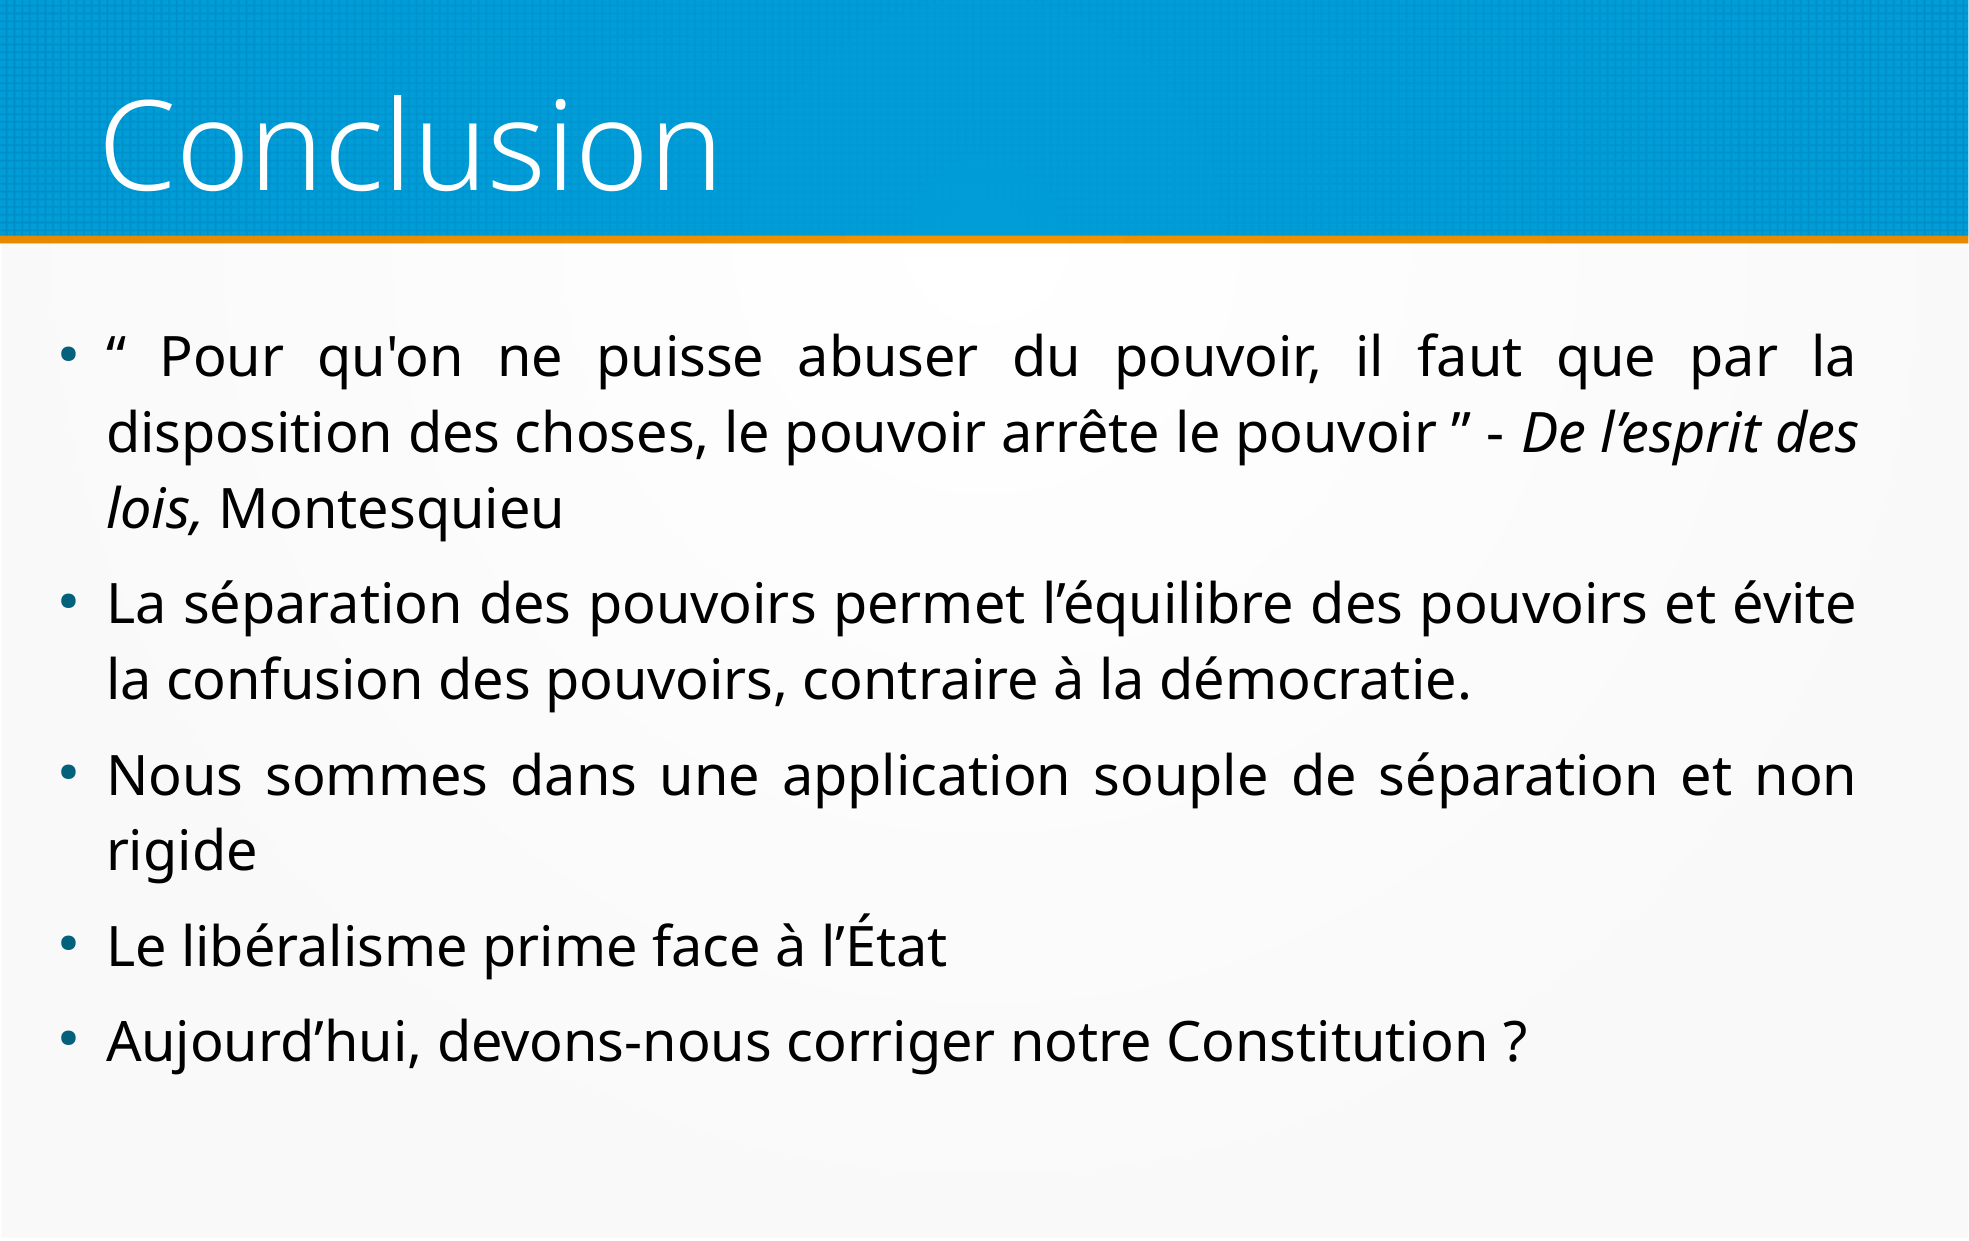

# Conclusion
“ Pour qu'on ne puisse abuser du pouvoir, il faut que par la disposition des choses, le pouvoir arrête le pouvoir ” - De l’esprit des lois, Montesquieu
La séparation des pouvoirs permet l’équilibre des pouvoirs et évite la confusion des pouvoirs, contraire à la démocratie.
Nous sommes dans une application souple de séparation et non rigide
Le libéralisme prime face à l’État
Aujourd’hui, devons-nous corriger notre Constitution ?